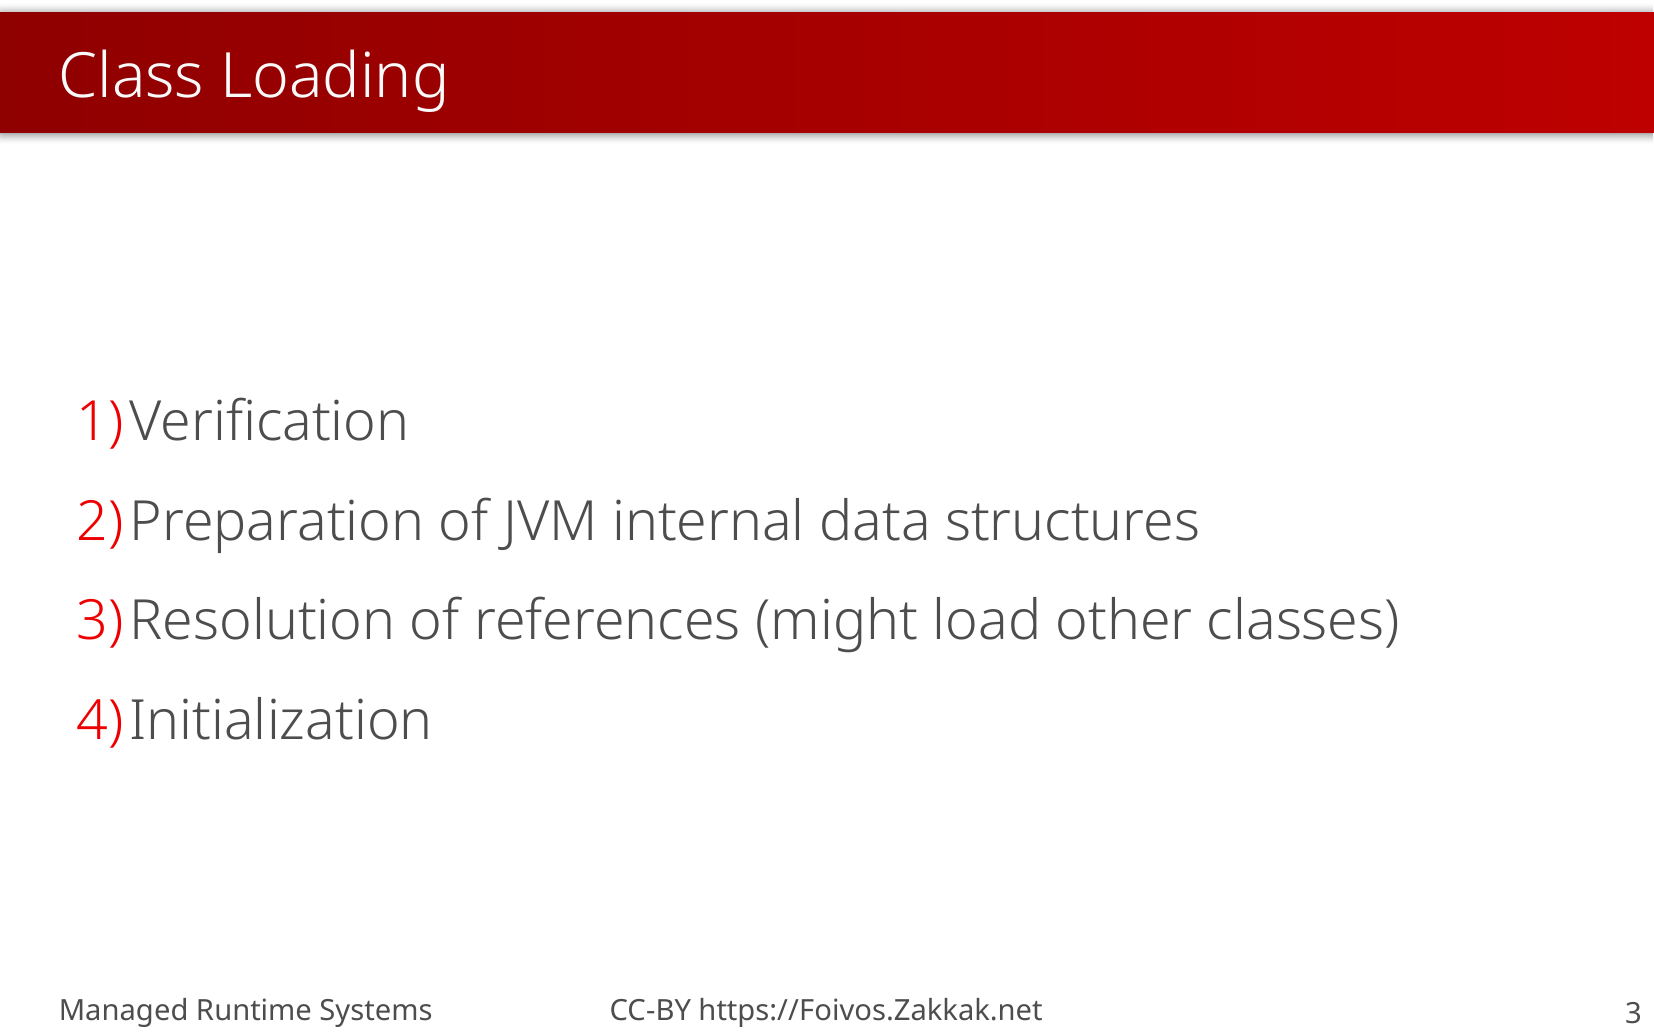

# Class Loading
Verification
Preparation of JVM internal data structures
Resolution of references (might load other classes)
Initialization
Managed Runtime Systems
CC-BY https://Foivos.Zakkak.net
3